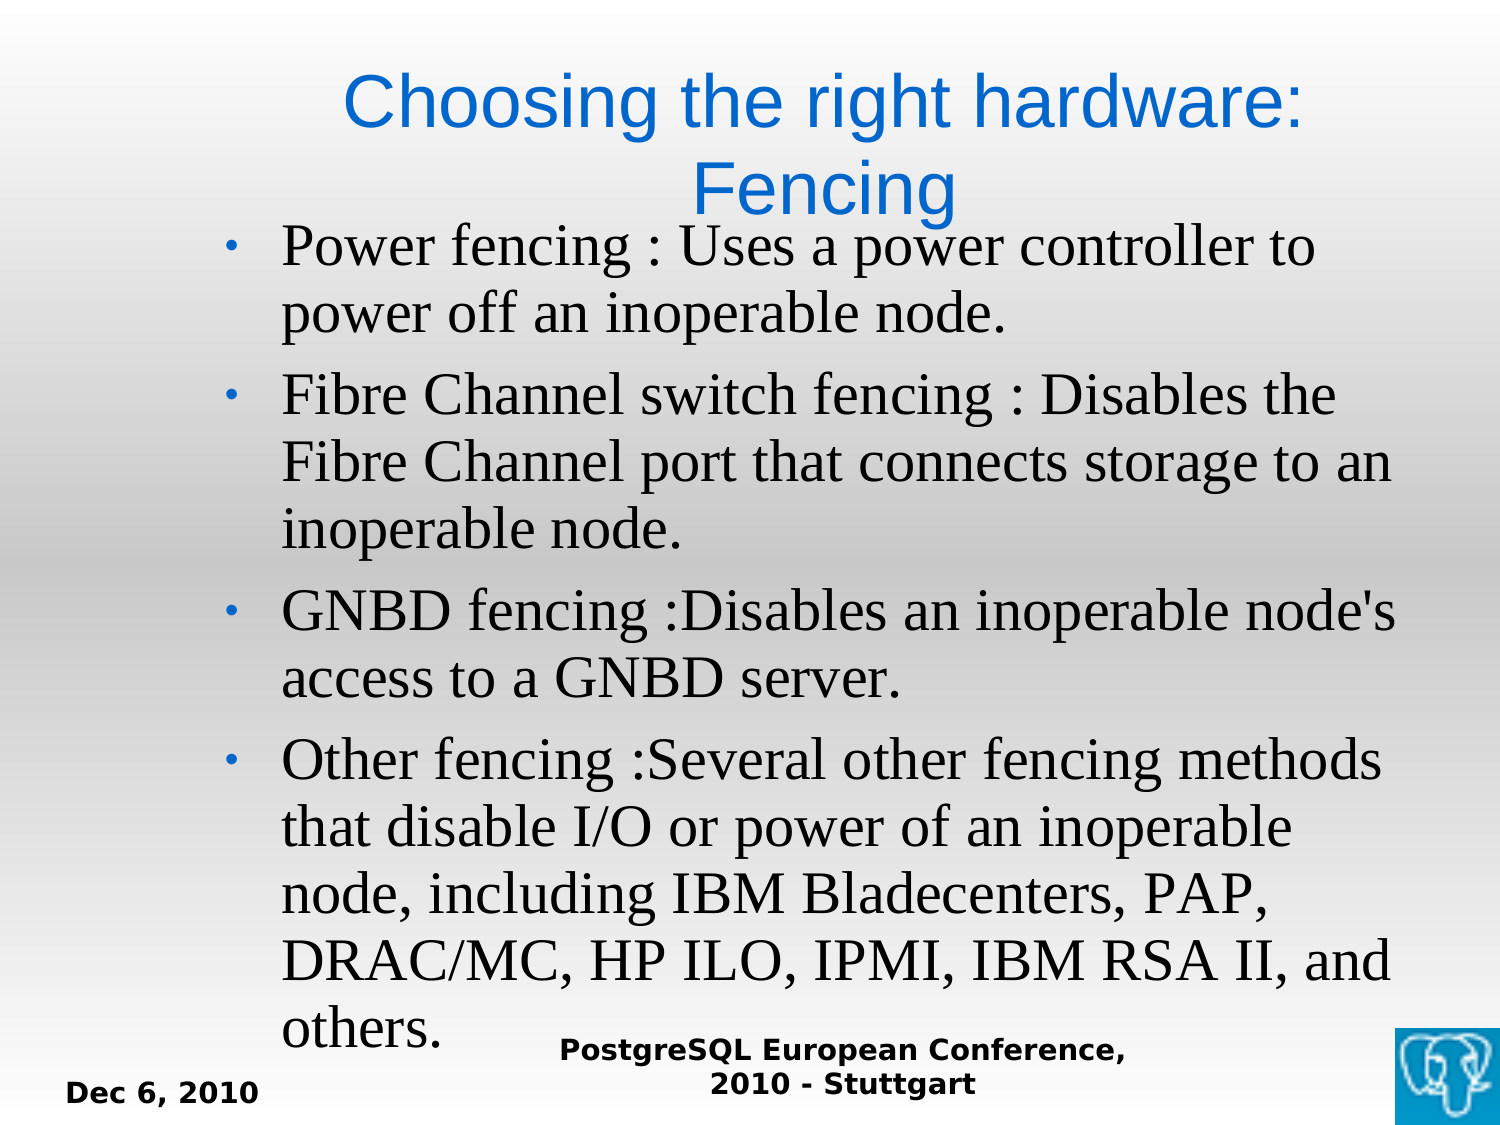

# Choosing the right hardware: Fencing
Power fencing : Uses a power controller to power off an inoperable node.
Fibre Channel switch fencing : Disables the Fibre Channel port that connects storage to an inoperable node.
GNBD fencing :Disables an inoperable node's access to a GNBD server.
Other fencing :Several other fencing methods that disable I/O or power of an inoperable node, including IBM Bladecenters, PAP, DRAC/MC, HP ILO, IPMI, IBM RSA II, and others.